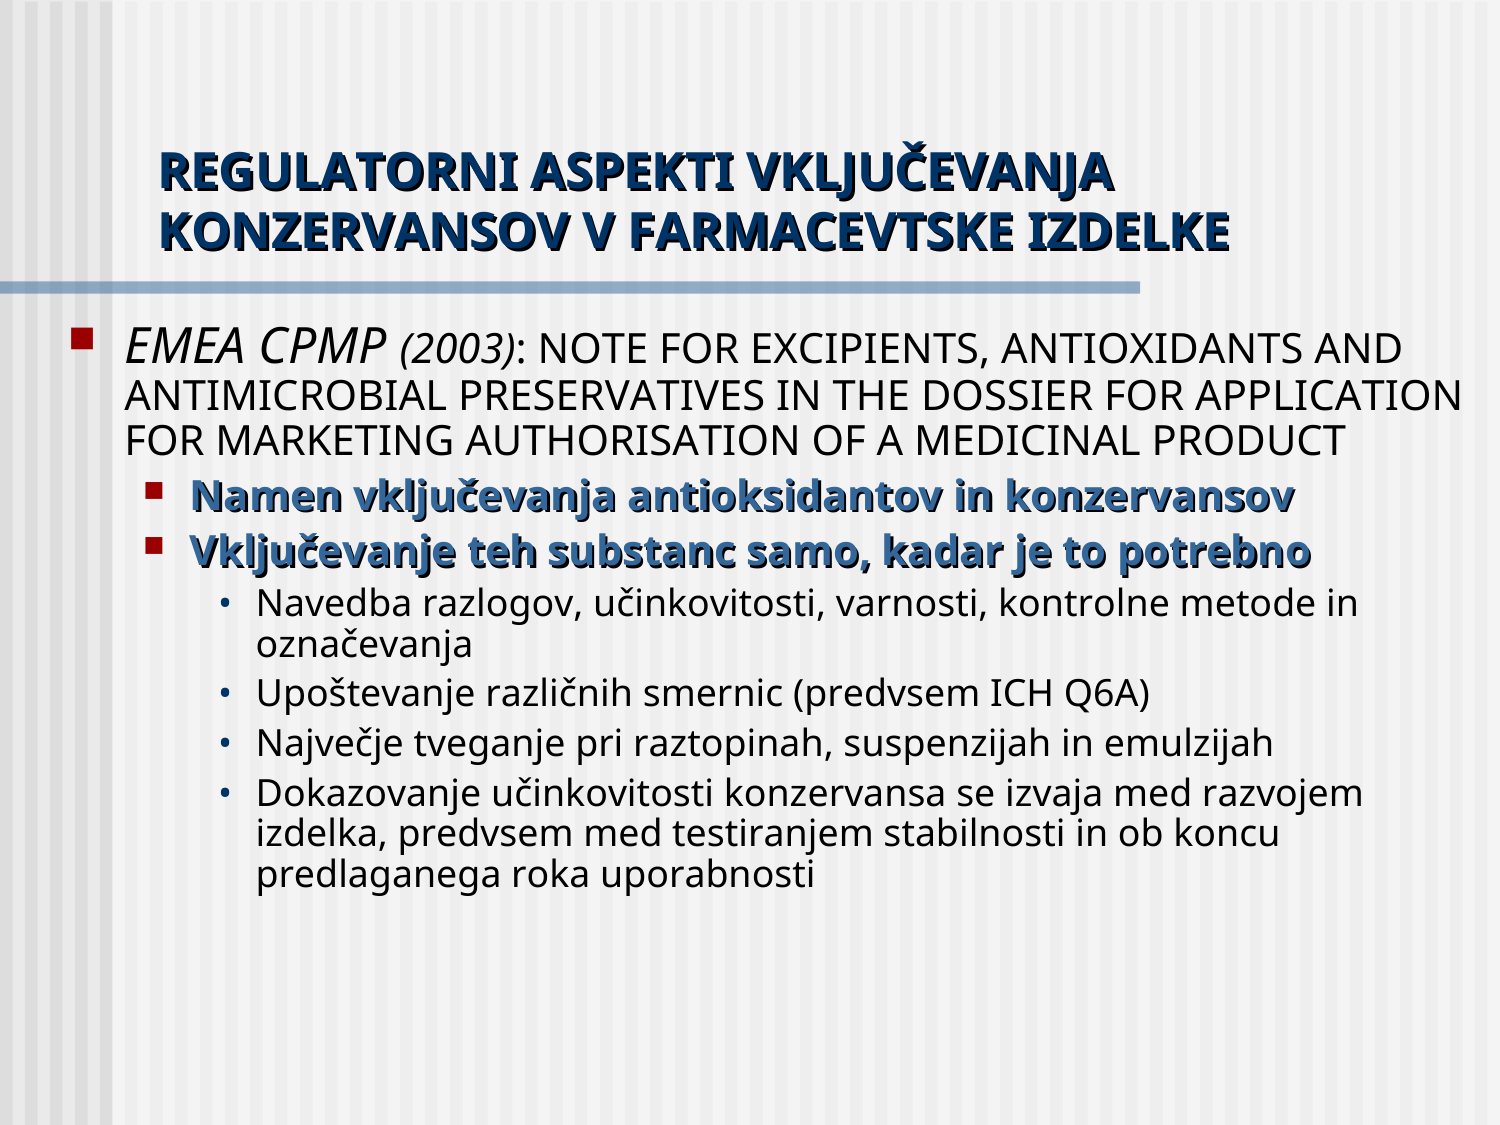

# REGULATORNI ASPEKTI VKLJUČEVANJA KONZERVANSOV V FARMACEVTSKE IZDELKE
EMEA CPMP (2003): NOTE FOR EXCIPIENTS, ANTIOXIDANTS AND ANTIMICROBIAL PRESERVATIVES IN THE DOSSIER FOR APPLICATION FOR MARKETING AUTHORISATION OF A MEDICINAL PRODUCT
Namen vključevanja antioksidantov in konzervansov
Vključevanje teh substanc samo, kadar je to potrebno
Navedba razlogov, učinkovitosti, varnosti, kontrolne metode in označevanja
Upoštevanje različnih smernic (predvsem ICH Q6A)
Največje tveganje pri raztopinah, suspenzijah in emulzijah
Dokazovanje učinkovitosti konzervansa se izvaja med razvojem izdelka, predvsem med testiranjem stabilnosti in ob koncu predlaganega roka uporabnosti